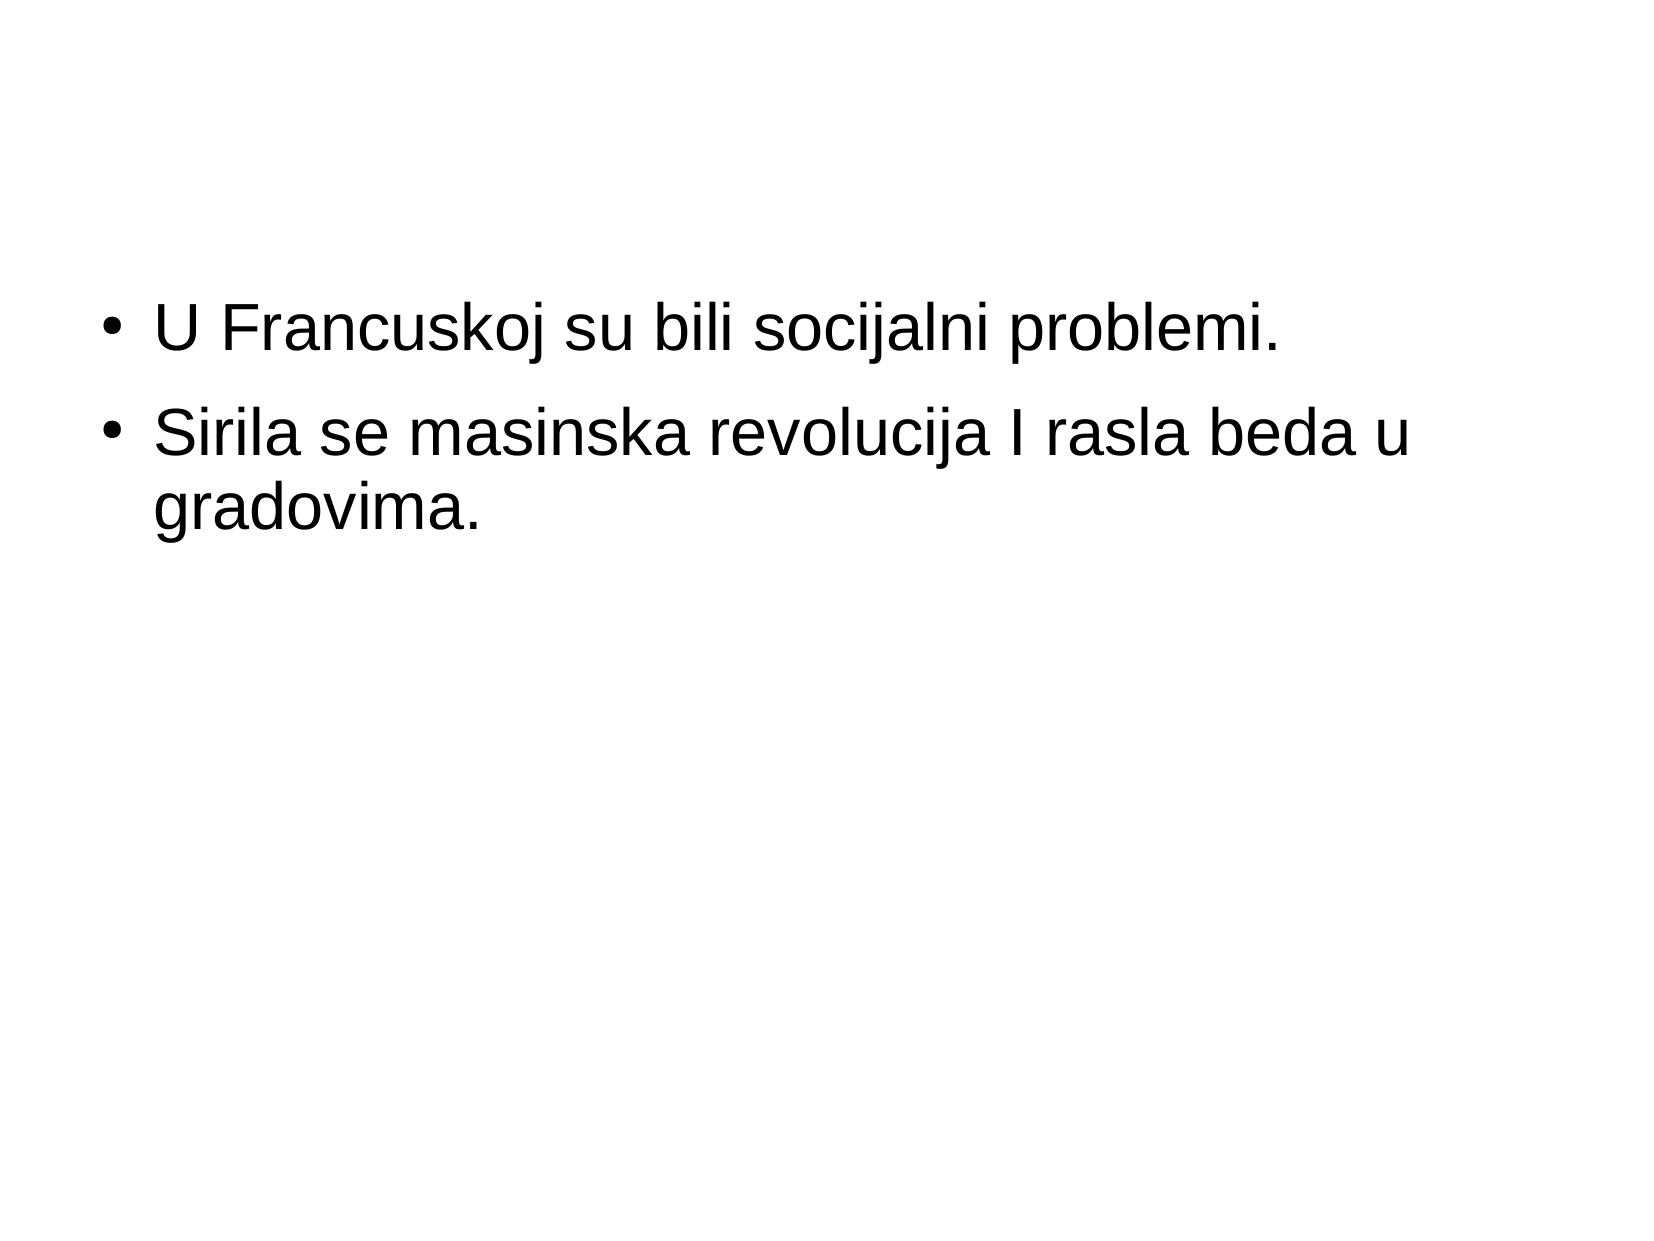

#
U Francuskoj su bili socijalni problemi.
Sirila se masinska revolucija I rasla beda u gradovima.